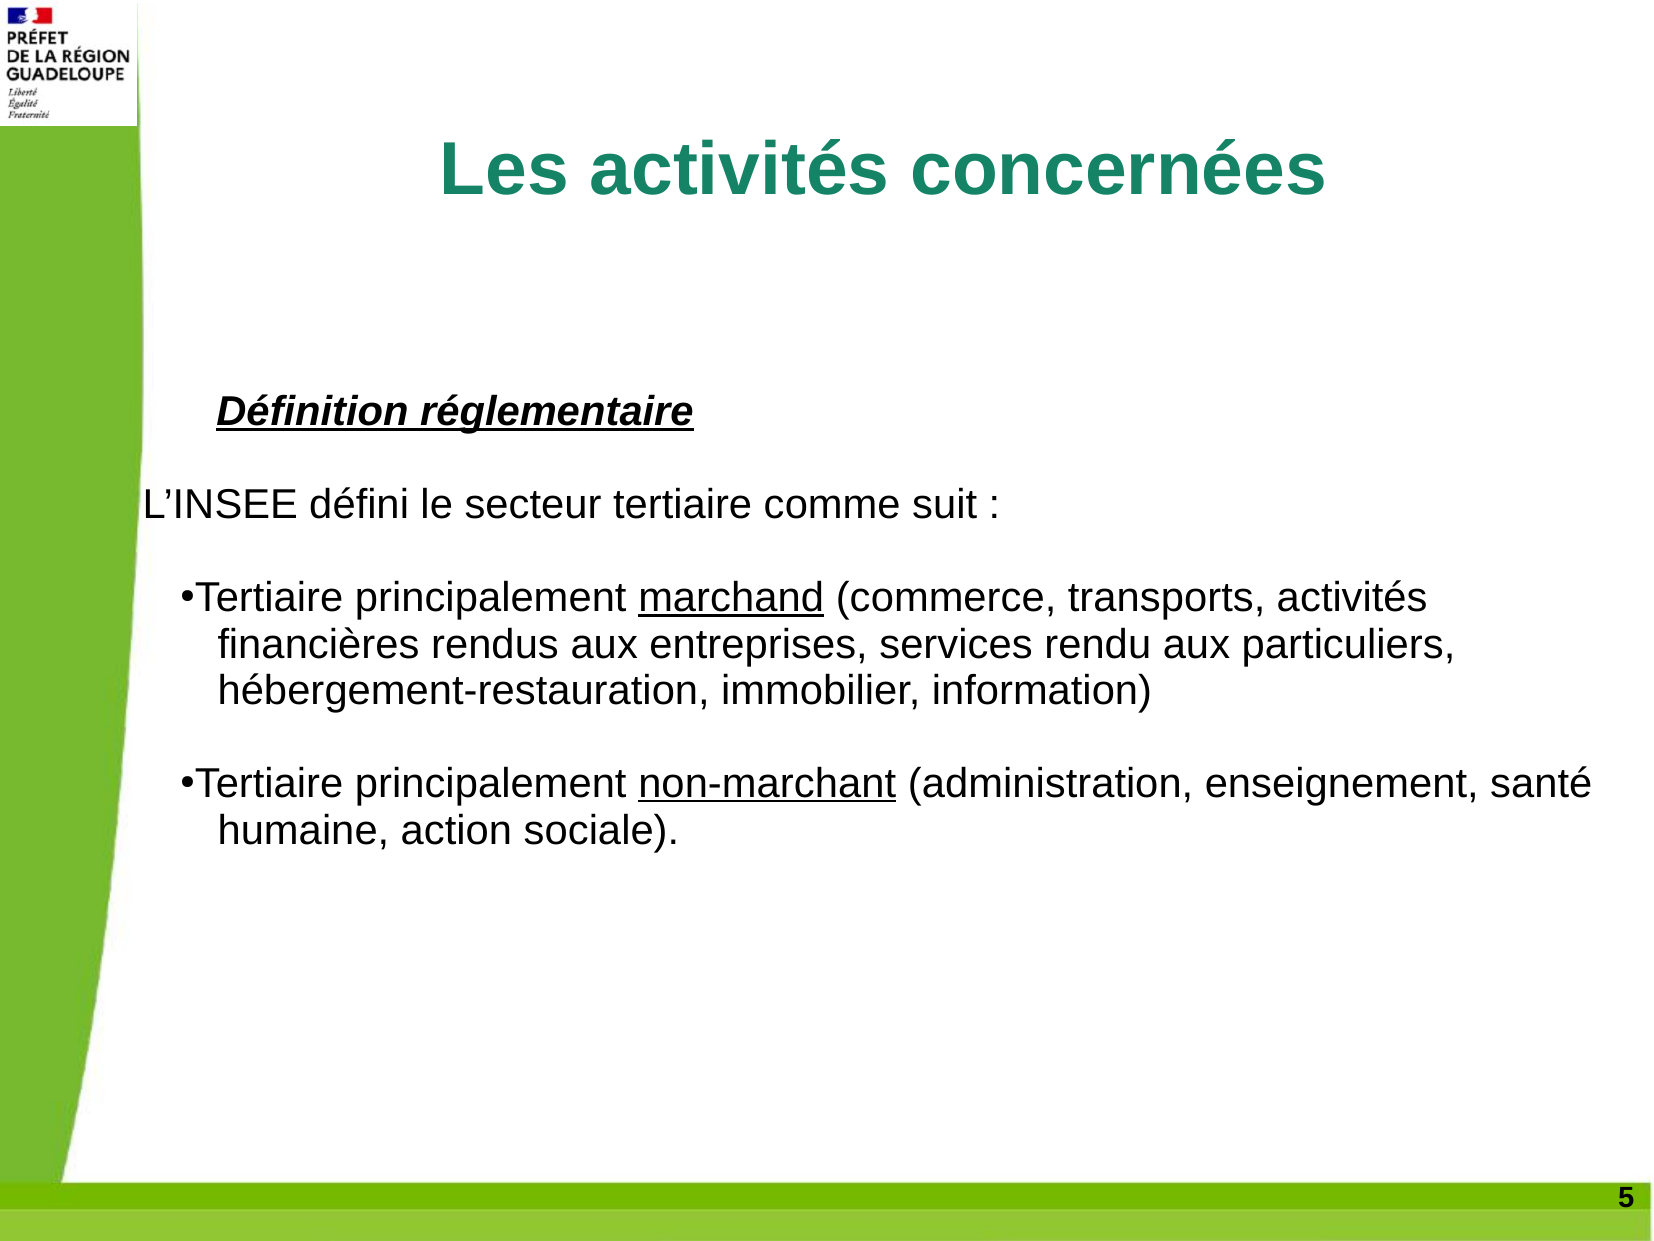

# Les activités concernées
	Définition réglementaire
L’INSEE défini le secteur tertiaire comme suit :
Tertiaire principalement marchand (commerce, transports, activités financières rendus aux entreprises, services rendu aux particuliers, hébergement-restauration, immobilier, information)
Tertiaire principalement non-marchant (administration, enseignement, santé humaine, action sociale).